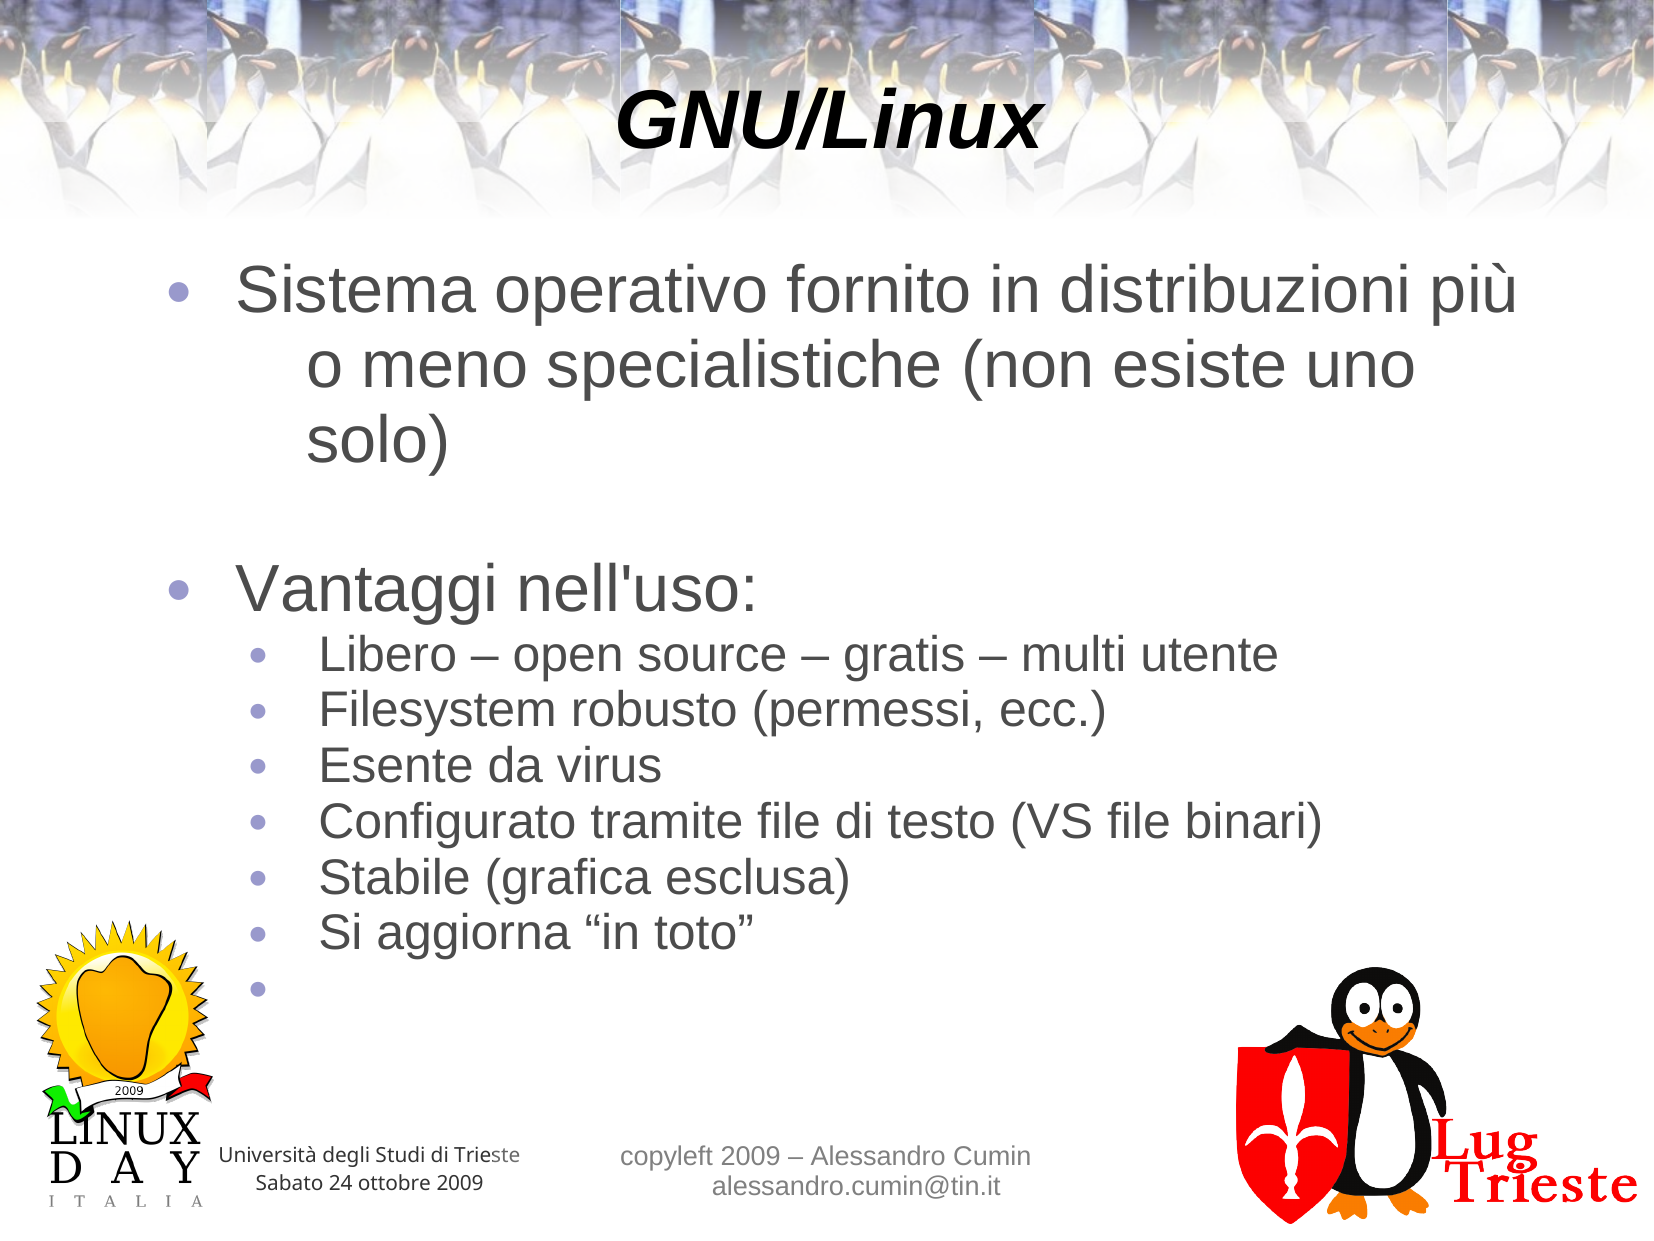

# GNU/Linux
Sistema operativo fornito in distribuzioni più o meno specialistiche (non esiste uno solo)
Vantaggi nell'uso:
Libero – open source – gratis – multi utente
Filesystem robusto (permessi, ecc.)
Esente da virus
Configurato tramite file di testo (VS file binari)
Stabile (grafica esclusa)
Si aggiorna “in toto”